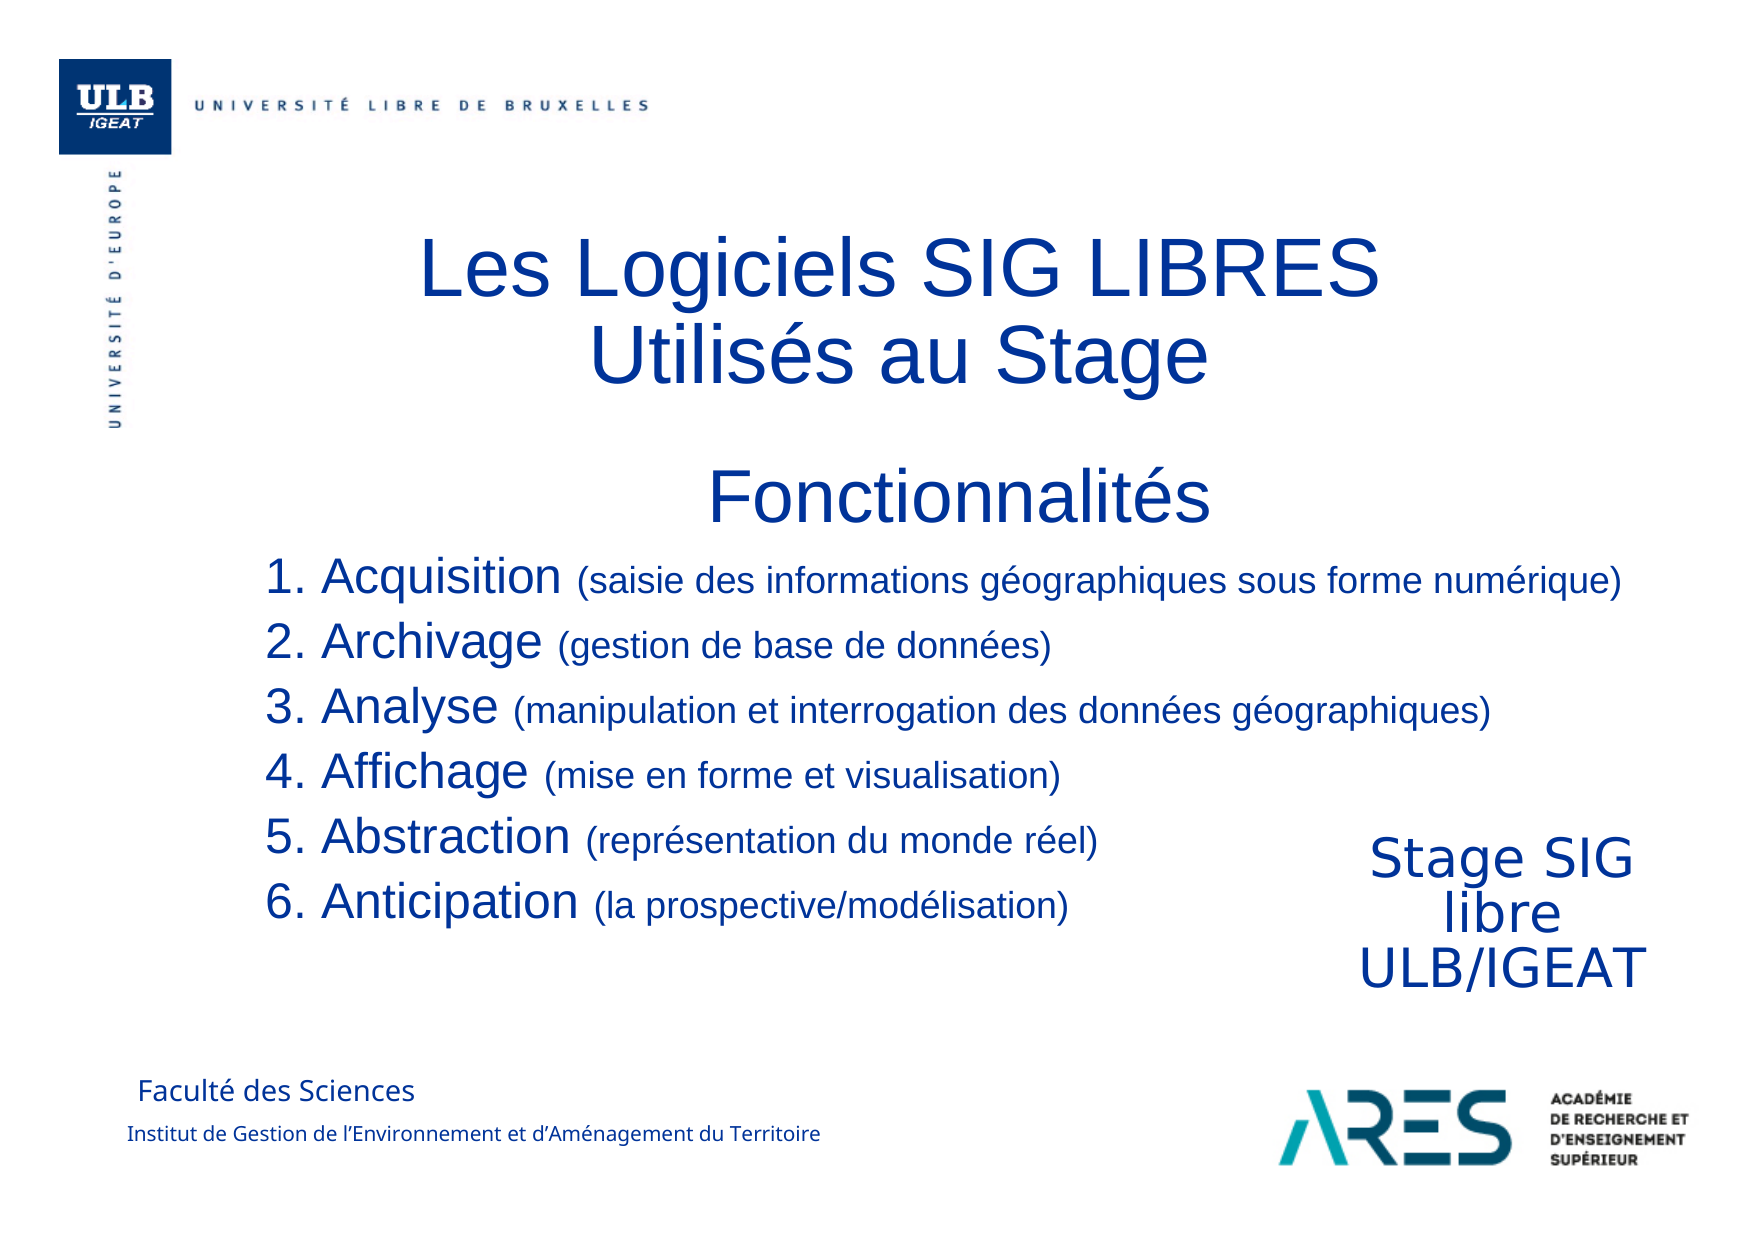

# Les Logiciels SIG LIBRES Utilisés au Stage
Fonctionnalités
1. Acquisition (saisie des informations géographiques sous forme numérique)
2. Archivage (gestion de base de données)
3. Analyse (manipulation et interrogation des données géographiques)
4. Affichage (mise en forme et visualisation)
5. Abstraction (représentation du monde réel)
6. Anticipation (la prospective/modélisation)
Stage SIG libre ULB/IGEAT
Faculté des Sciences
Institut de Gestion de l’Environnement et d’Aménagement du Territoire